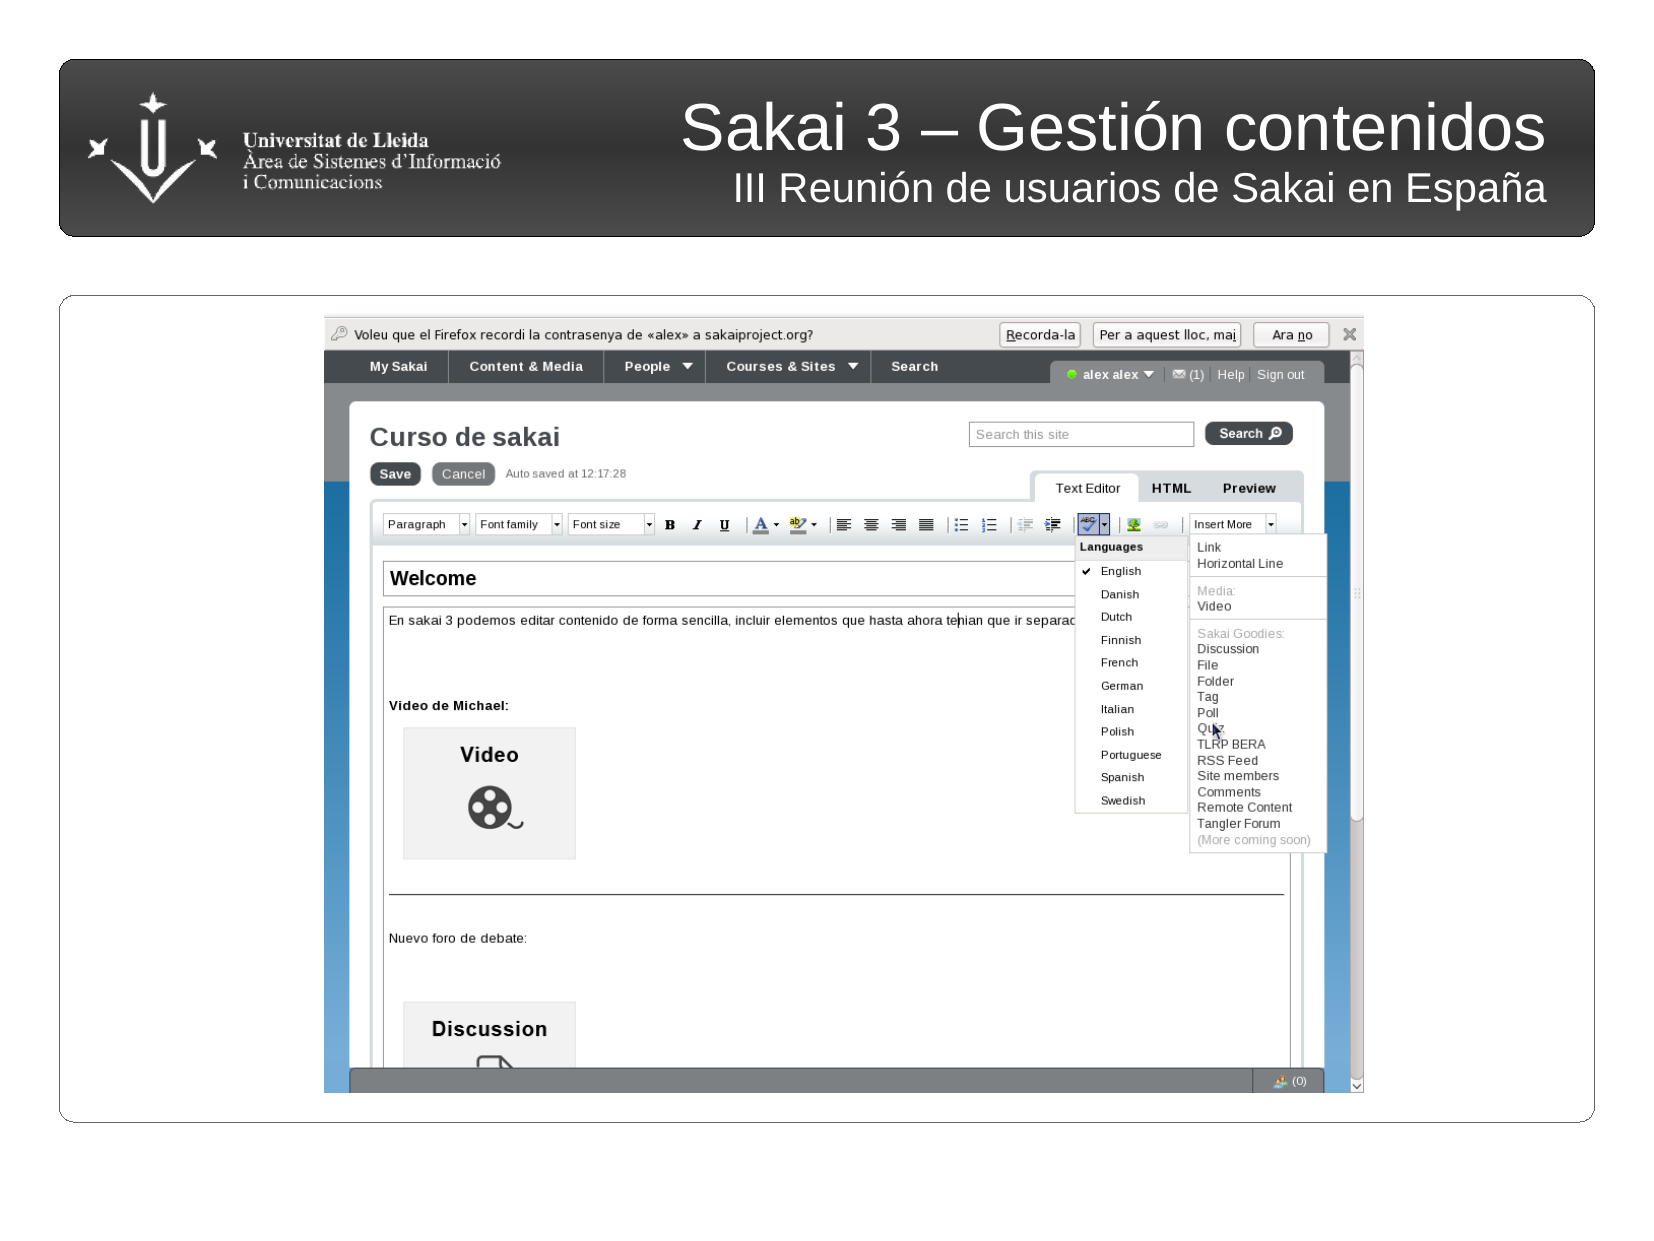

# Sakai 3 – Gestión contenidos III Reunión de usuarios de Sakai en España